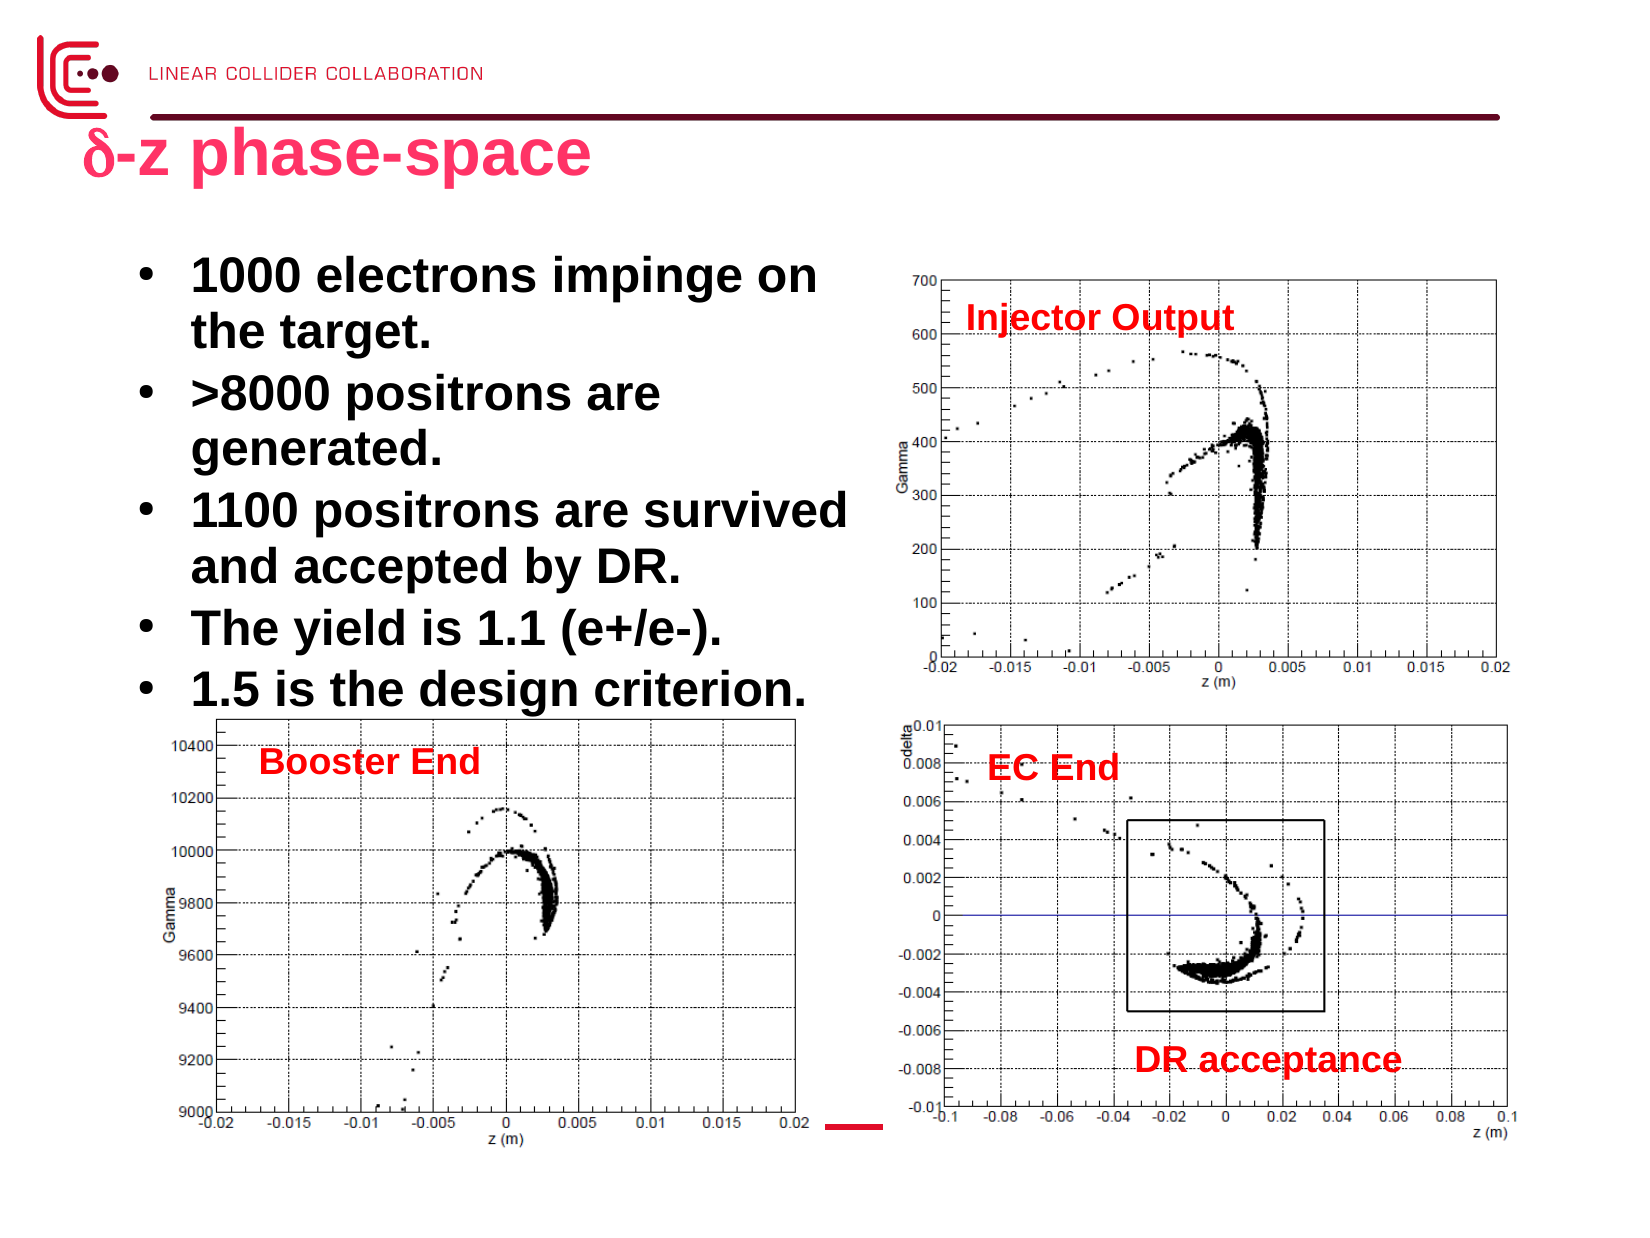

# d-z phase-space
1000 electrons impinge on the target.
>8000 positrons are generated.
1100 positrons are survived and accepted by DR.
The yield is 1.1 (e+/e-).
1.5 is the design criterion.
Injector Output
Booster End
EC End
DR acceptance